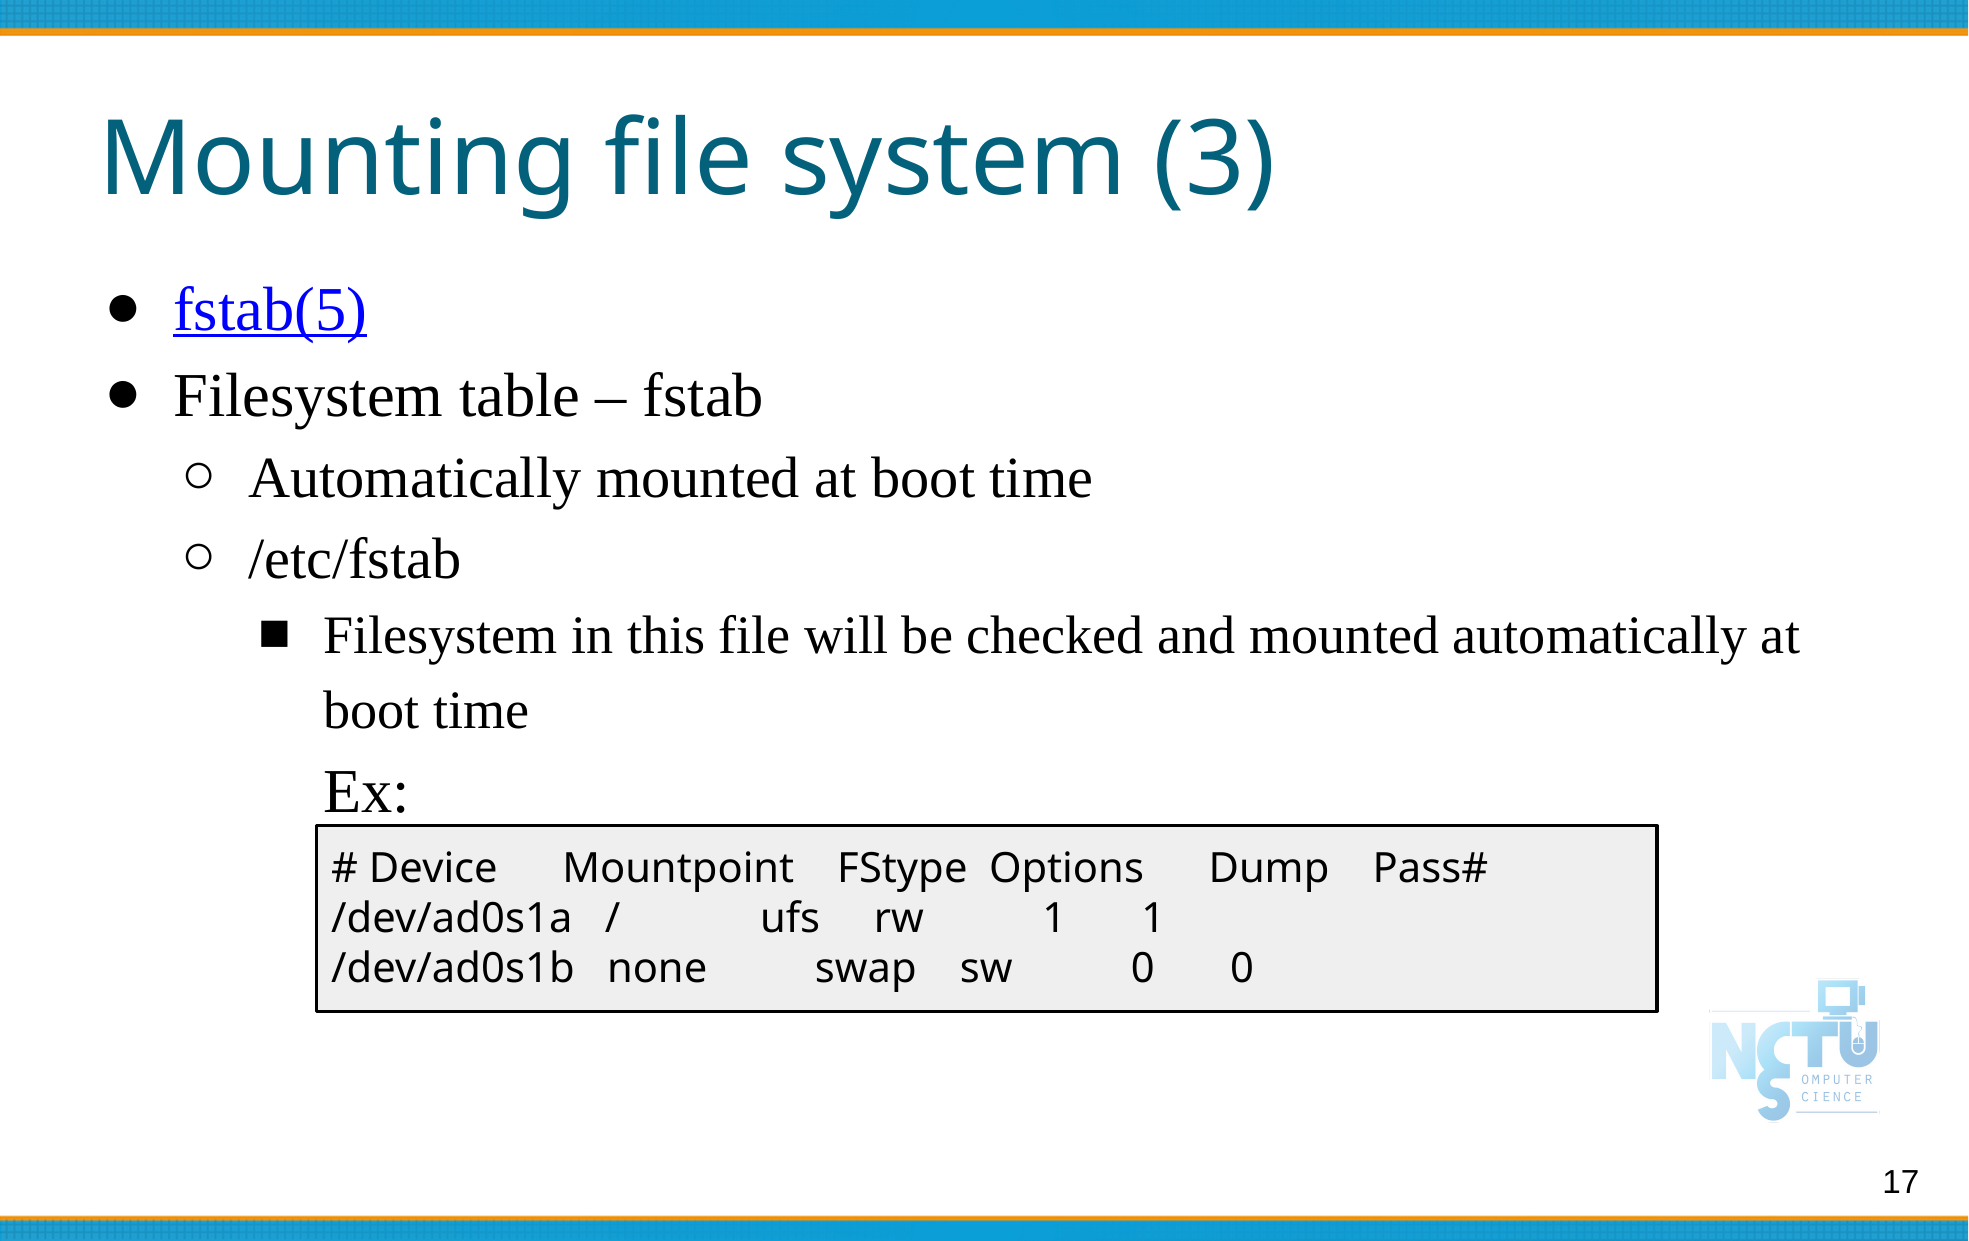

# Mounting file system (3)
fstab(5)
Filesystem table – fstab
Automatically mounted at boot time
/etc/fstab
Filesystem in this file will be checked and mounted automatically at boot time
			Ex:
# Device Mountpoint FStype Options Dump Pass#
/dev/ad0s1a / ufs rw 1 1
/dev/ad0s1b none swap sw 0 0